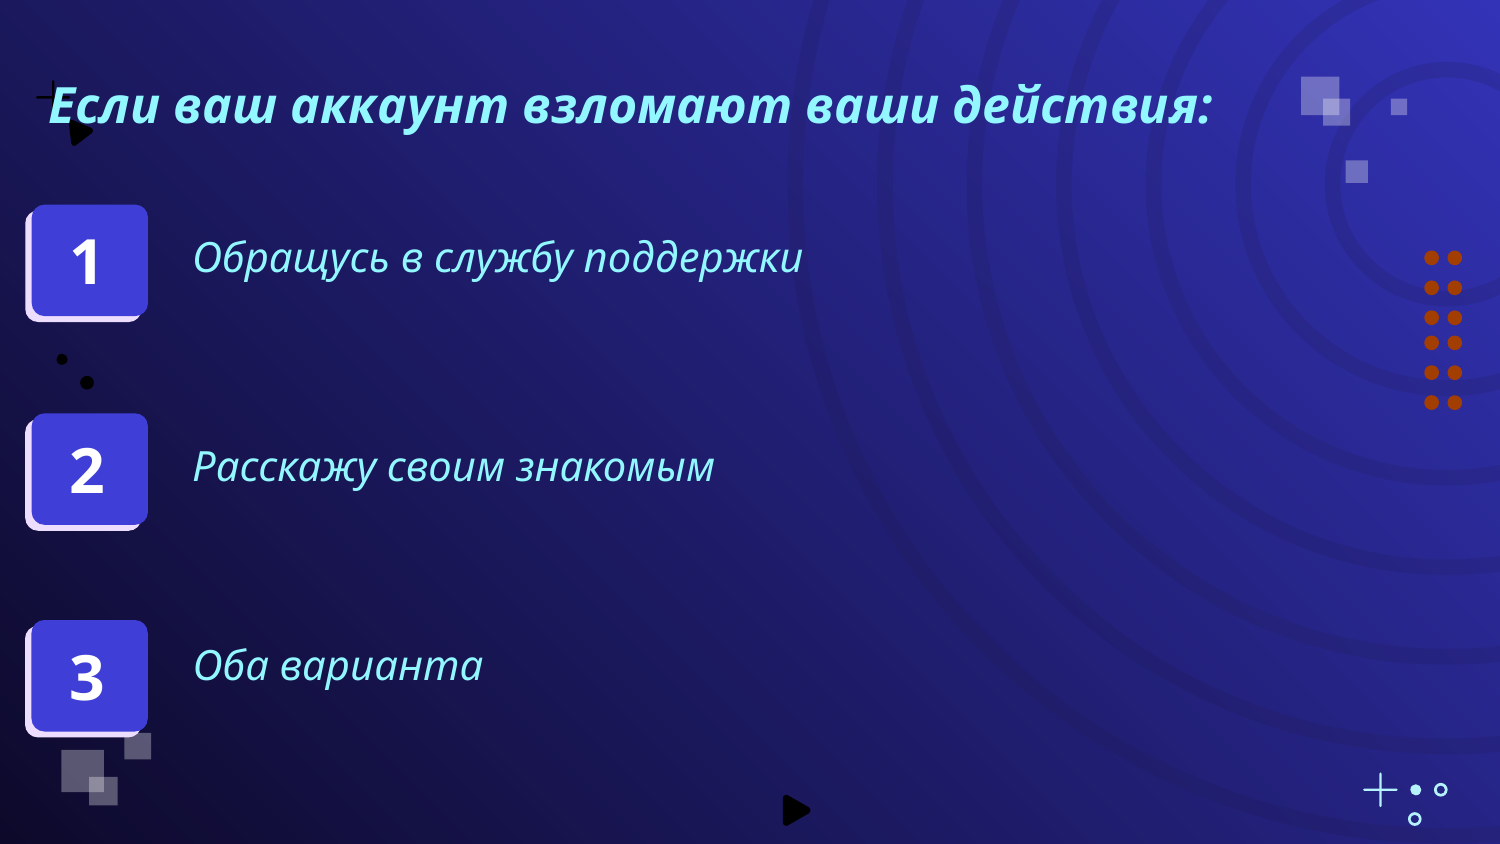

Если ваш аккаунт взломают ваши действия:
Обращусь в службу поддержки
1
# Расскажу своим знакомым
2
Оба варианта
3